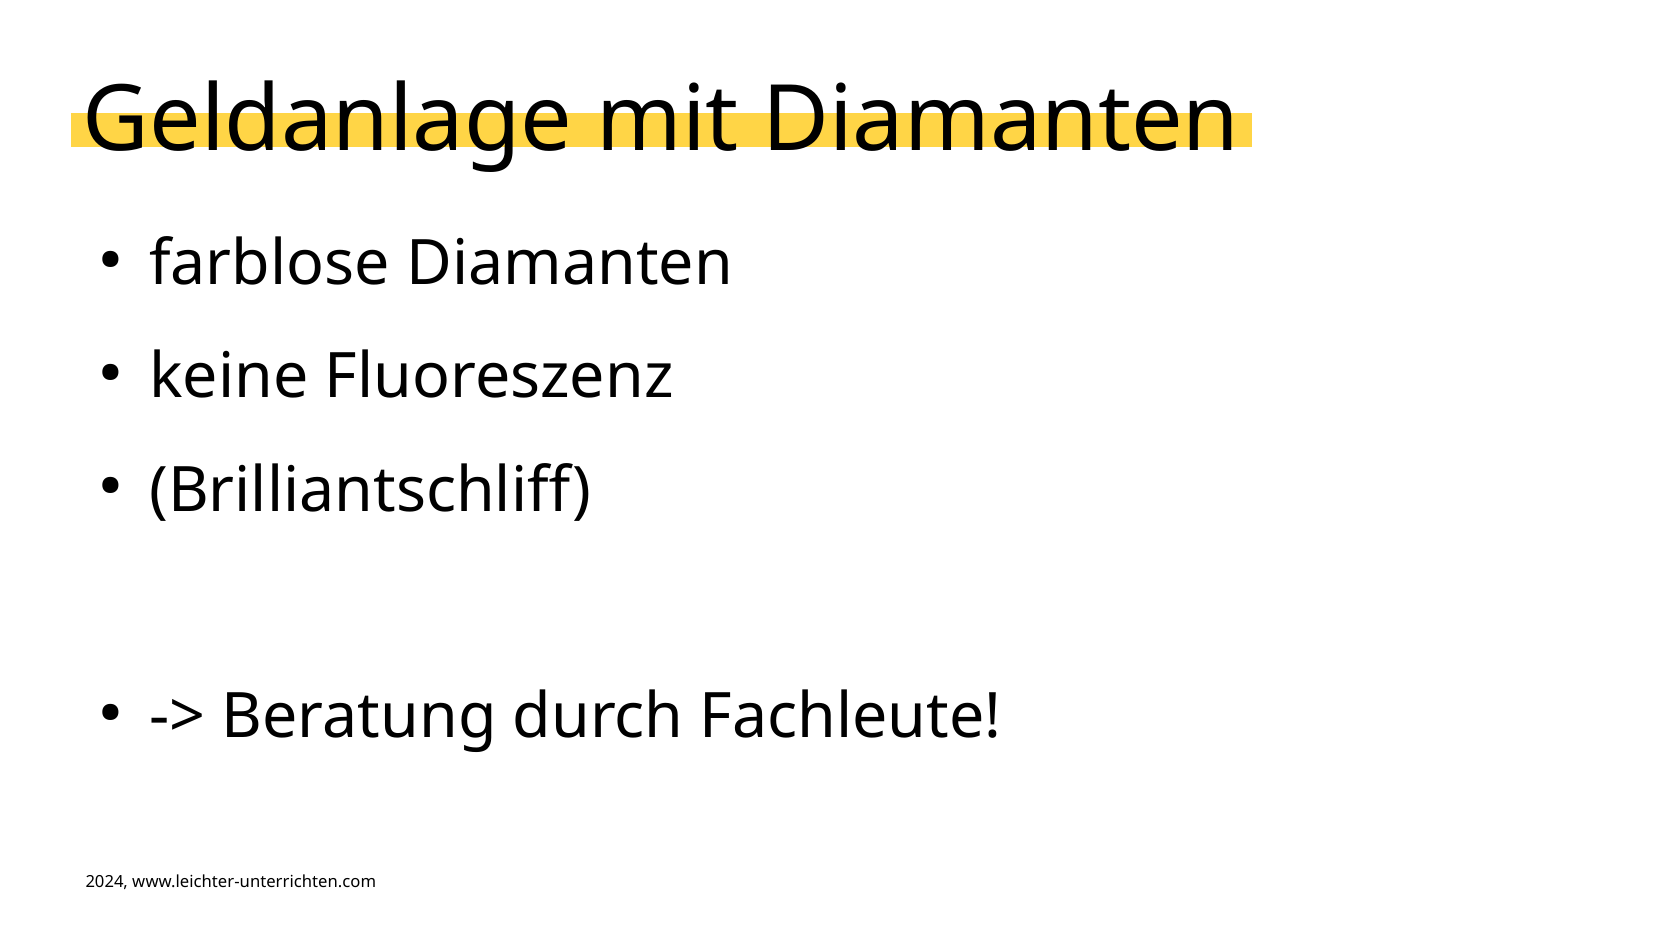

# Geldanlage mit Diamanten
farblose Diamanten
keine Fluoreszenz
(Brilliantschliff)
-> Beratung durch Fachleute!